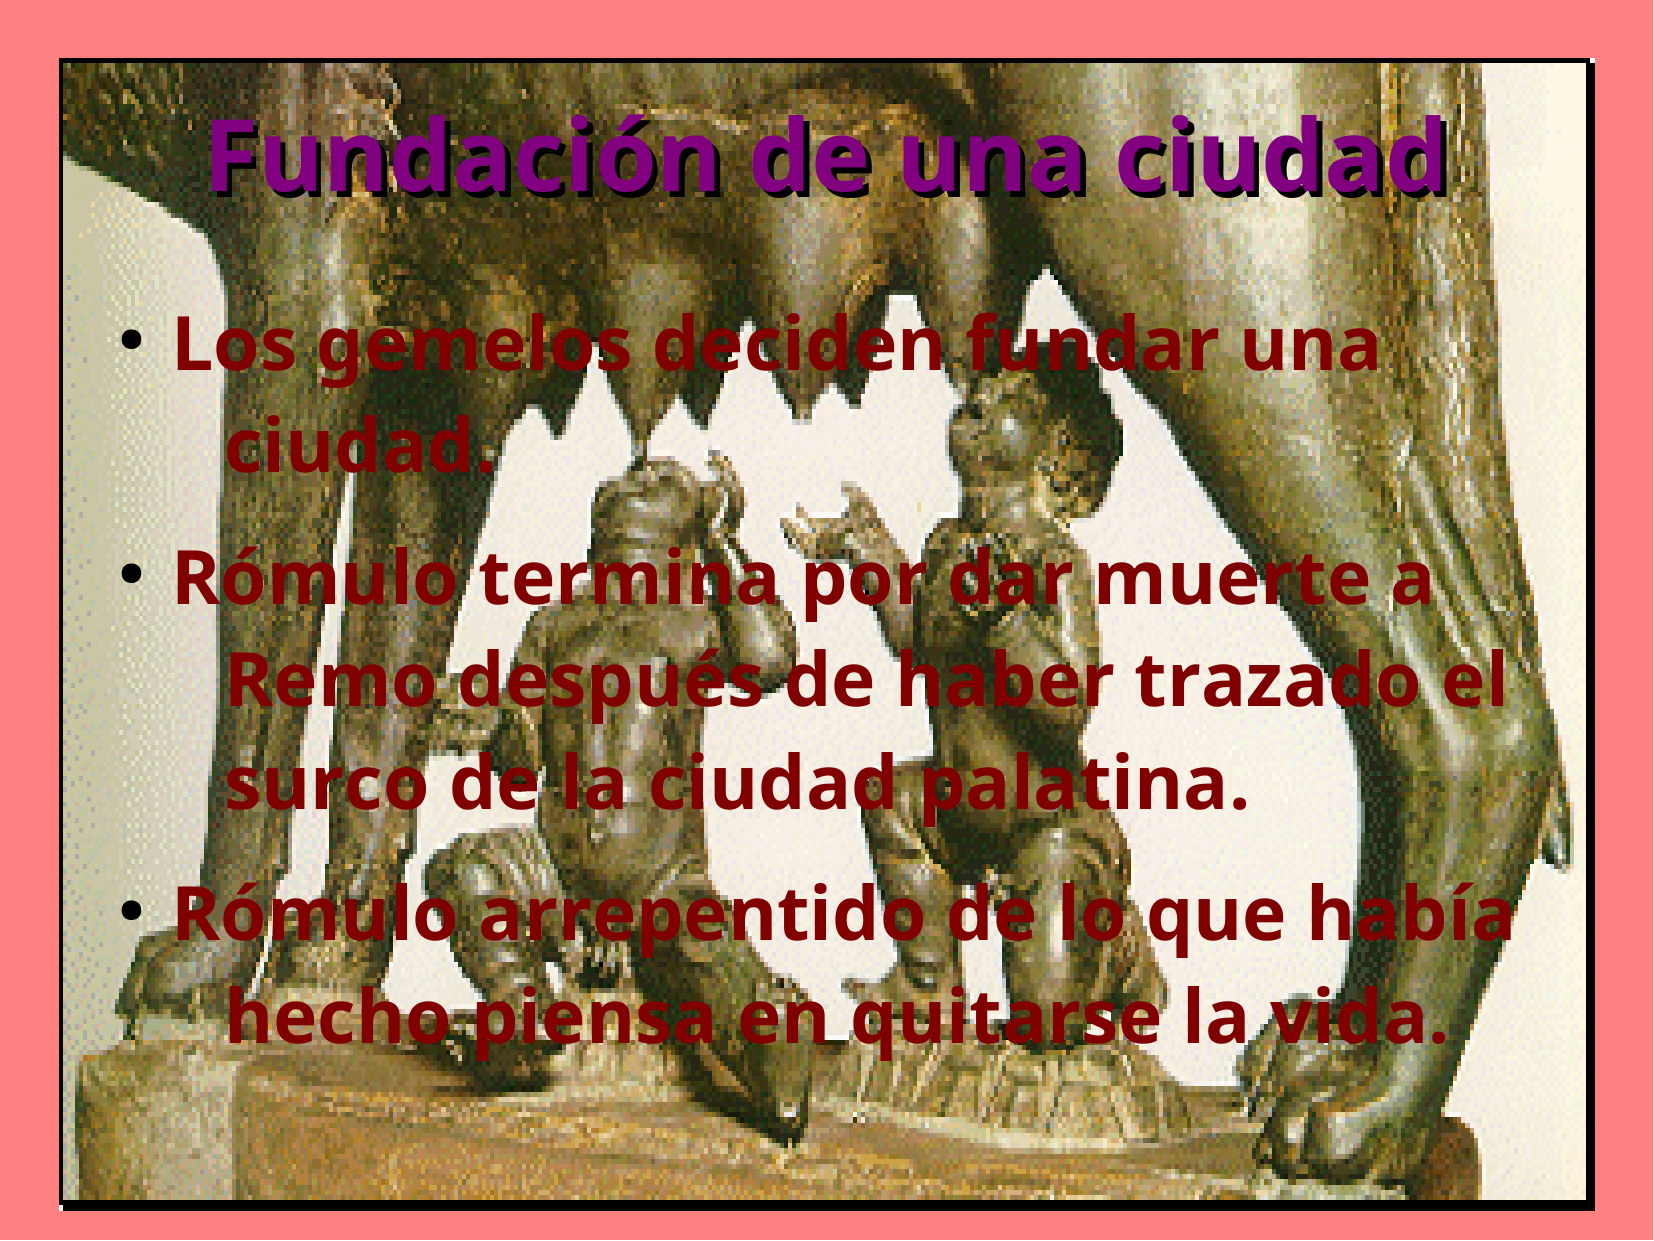

# Fundación de una ciudad
Los gemelos deciden fundar una ciudad.
Rómulo termina por dar muerte a Remo después de haber trazado el surco de la ciudad palatina.
Rómulo arrepentido de lo que había hecho piensa en quitarse la vida.